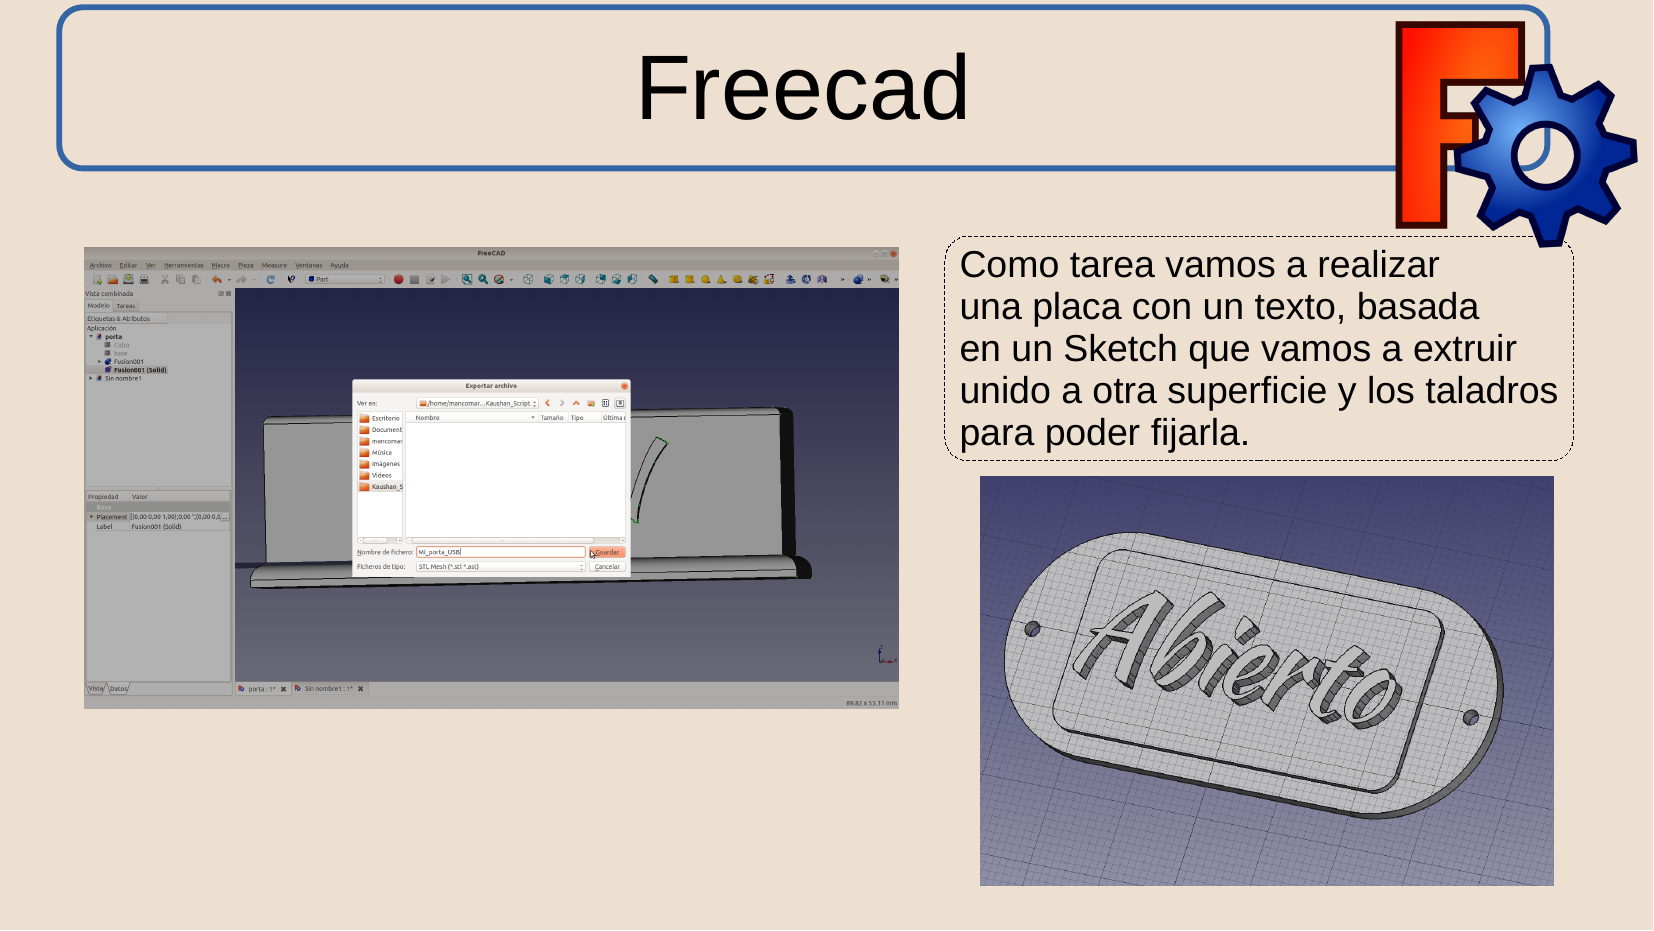

# Freecad
Como tarea vamos a realizar
una placa con un texto, basada
en un Sketch que vamos a extruir
unido a otra superficie y los taladros
para poder fijarla.